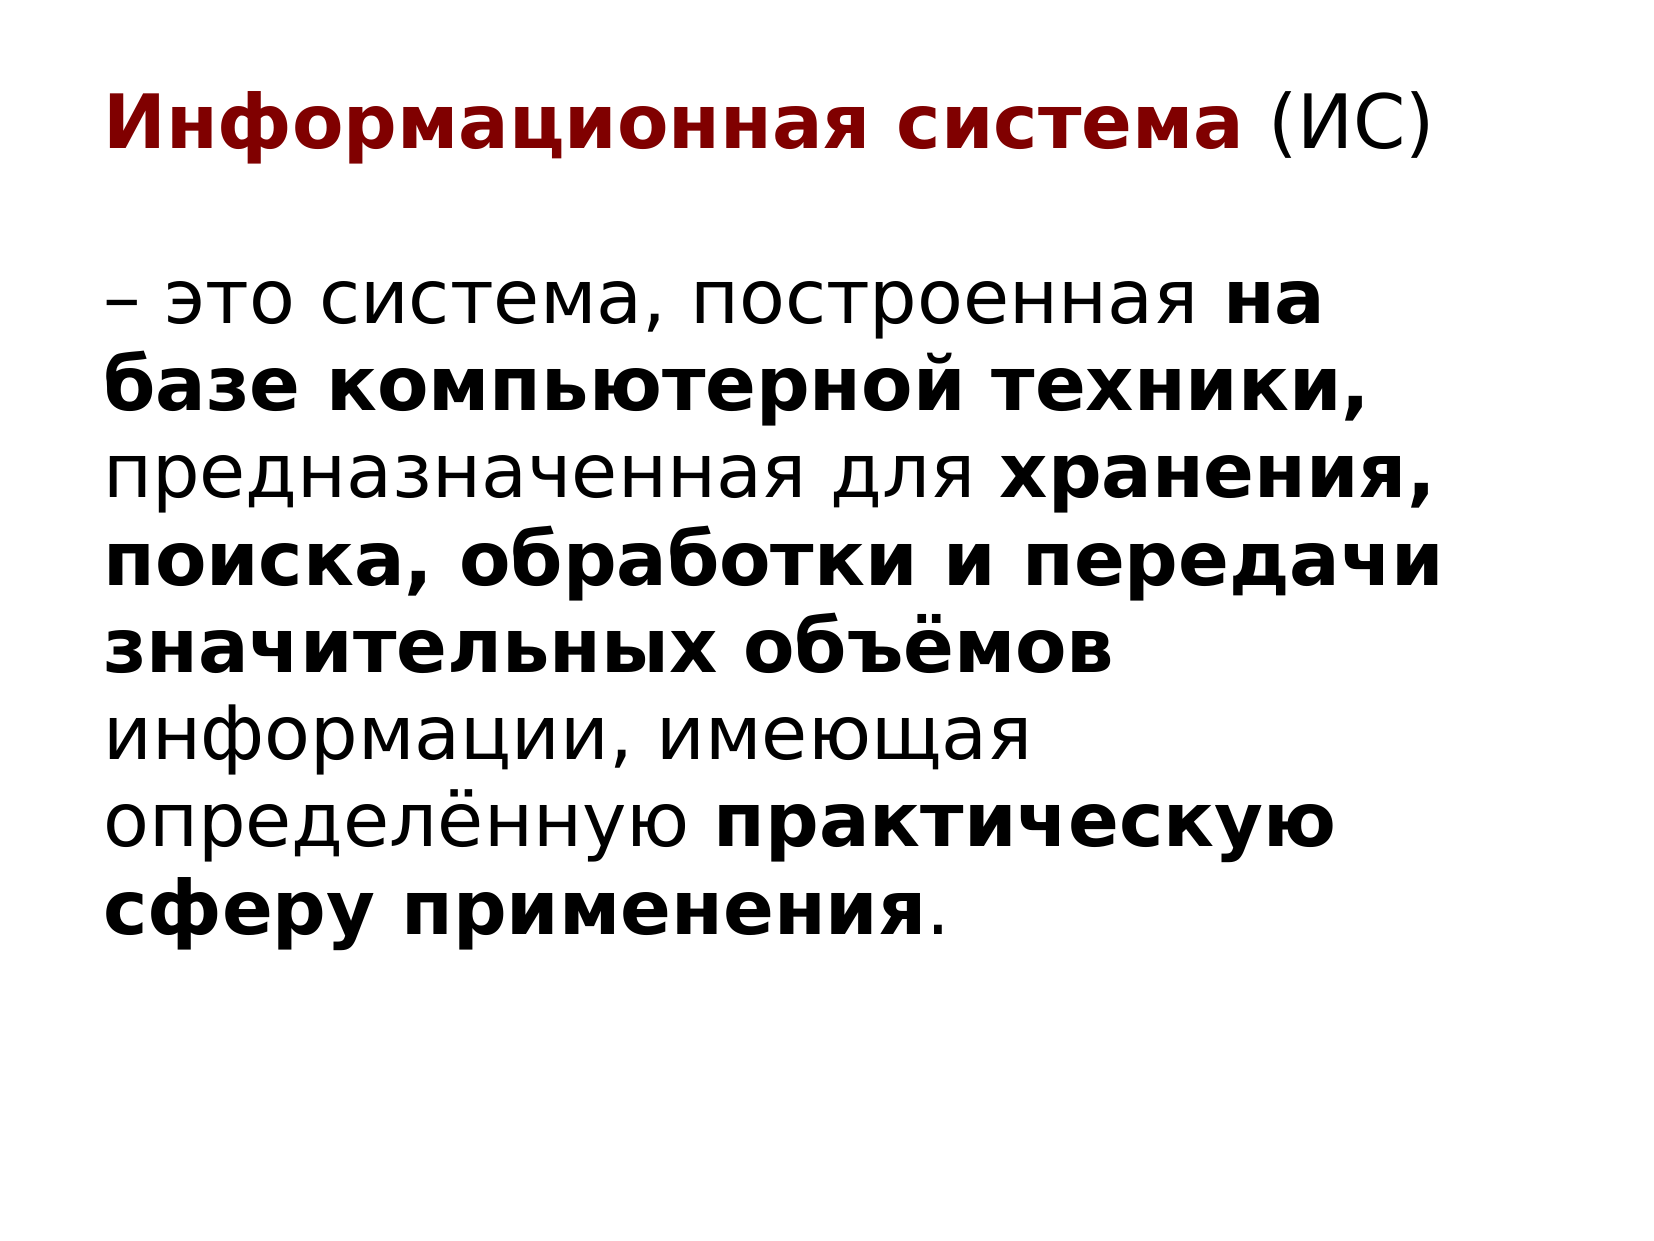

Информационная система (ИС)
– это система, построенная на базе компьютерной техники, предназначенная для хранения, поиска, обработки и передачи значительных объёмов информации, имеющая определённую практическую сферу применения.